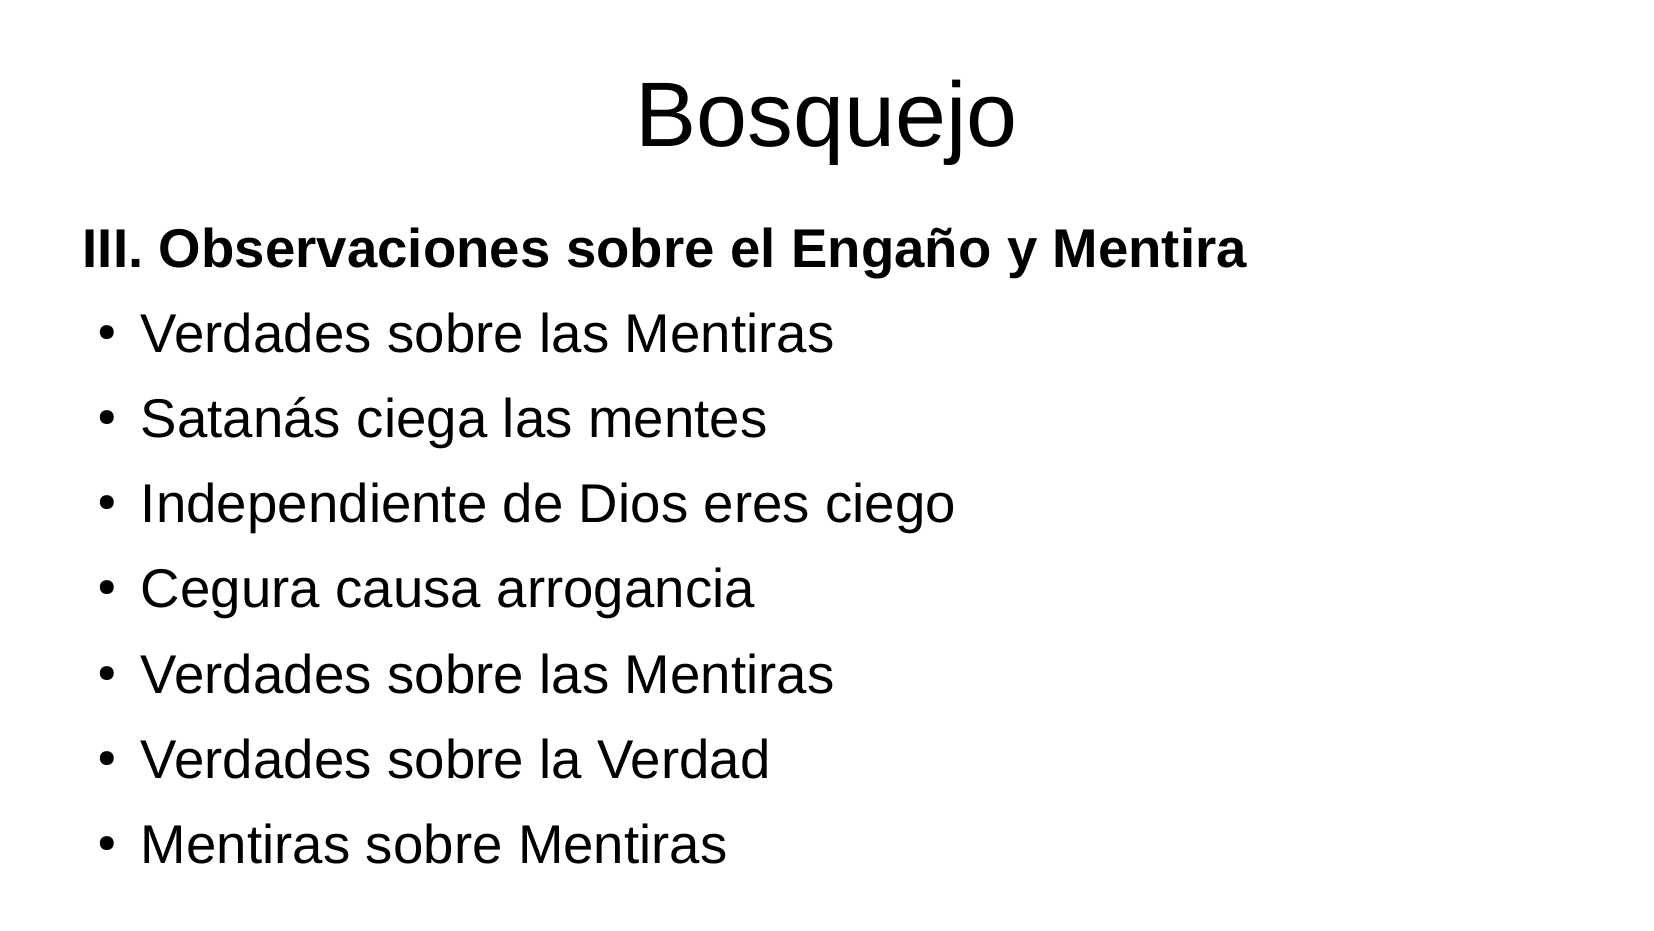

# Bosquejo
III. Observaciones sobre el Engaño y Mentira
Verdades sobre las Mentiras
Satanás ciega las mentes
Independiente de Dios eres ciego
Cegura causa arrogancia
Verdades sobre las Mentiras
Verdades sobre la Verdad
Mentiras sobre Mentiras